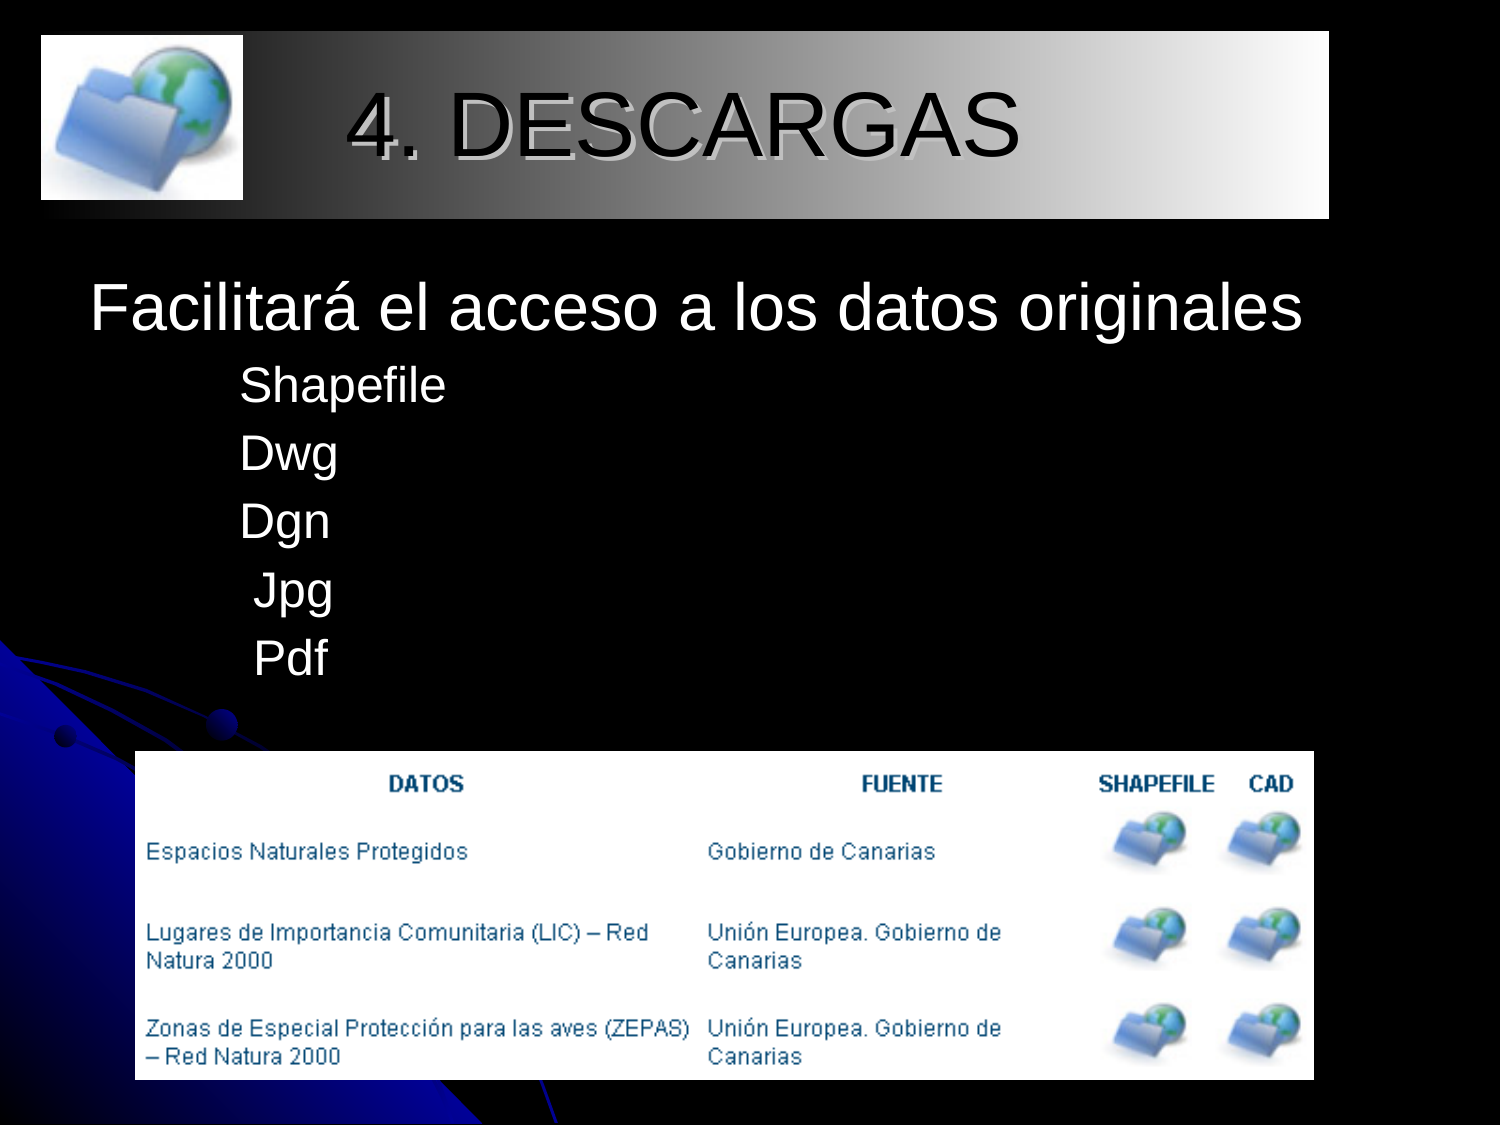

4. DESCARGAS
# Facilitará el acceso a los datos originales
Shapefile
Dwg
Dgn
 Jpg
 Pdf